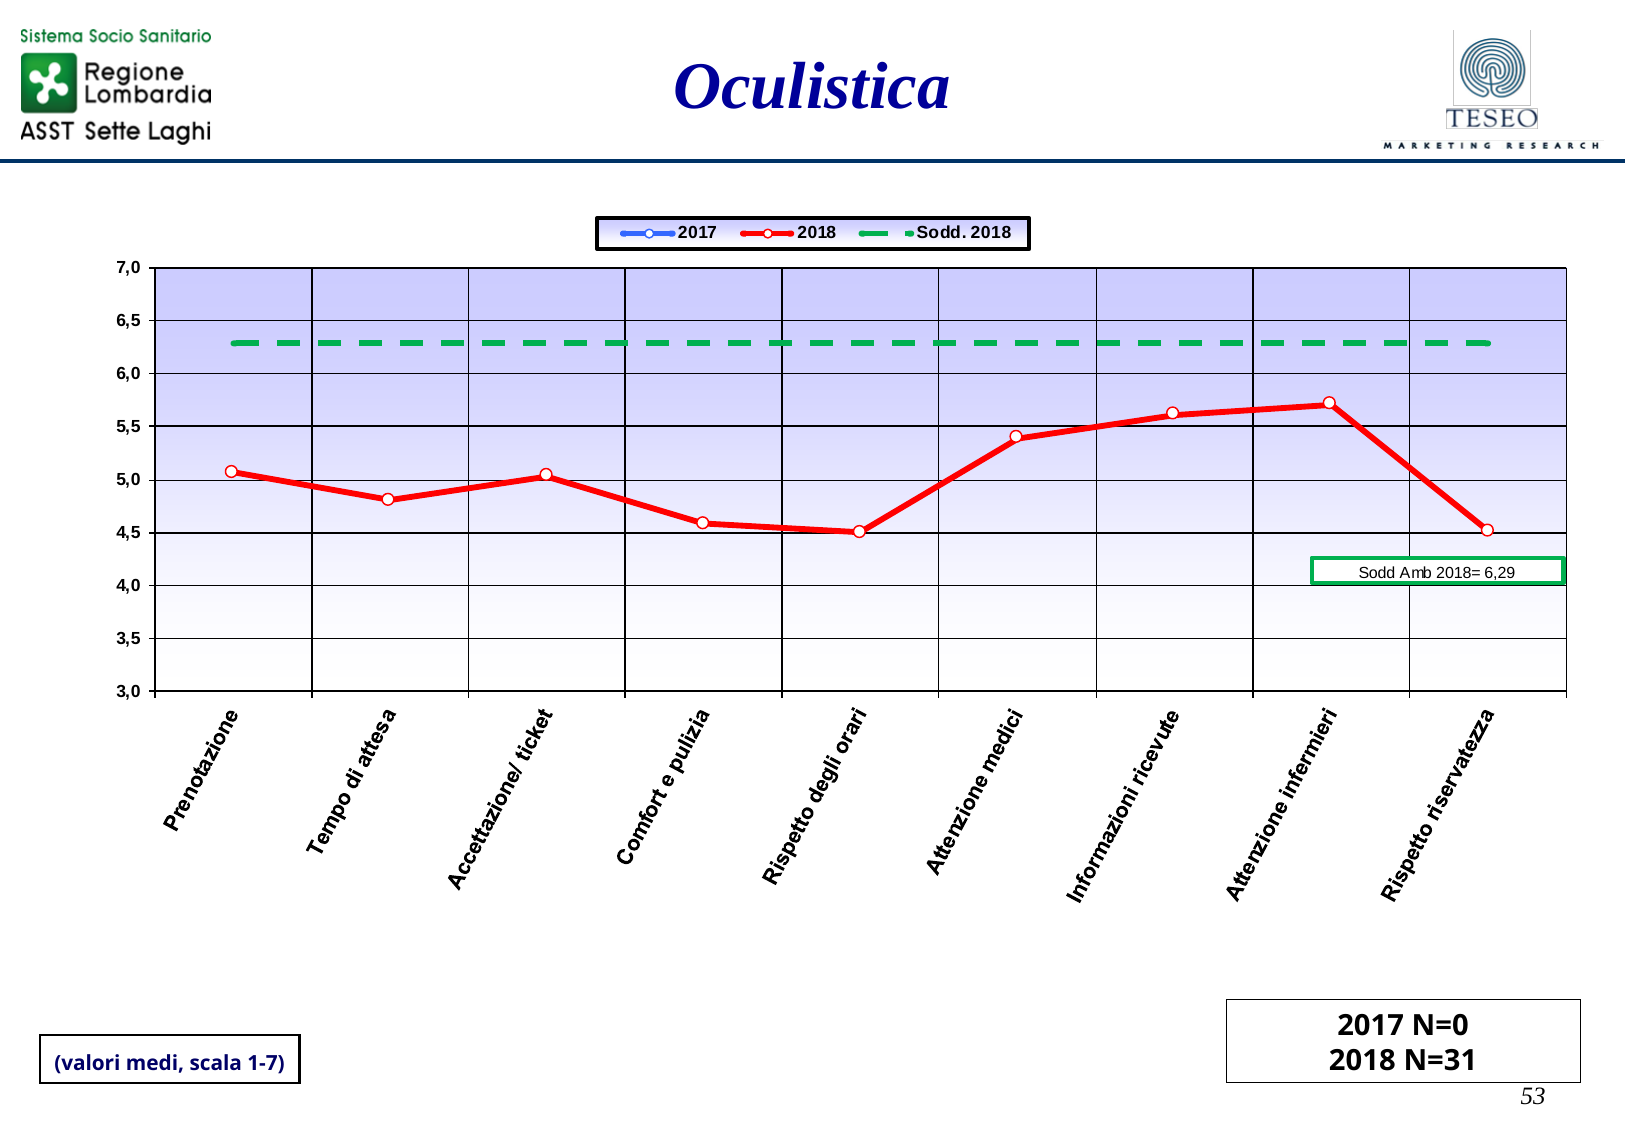

Oculistica
2017 N=0
2018 N=31
(valori medi, scala 1-7)